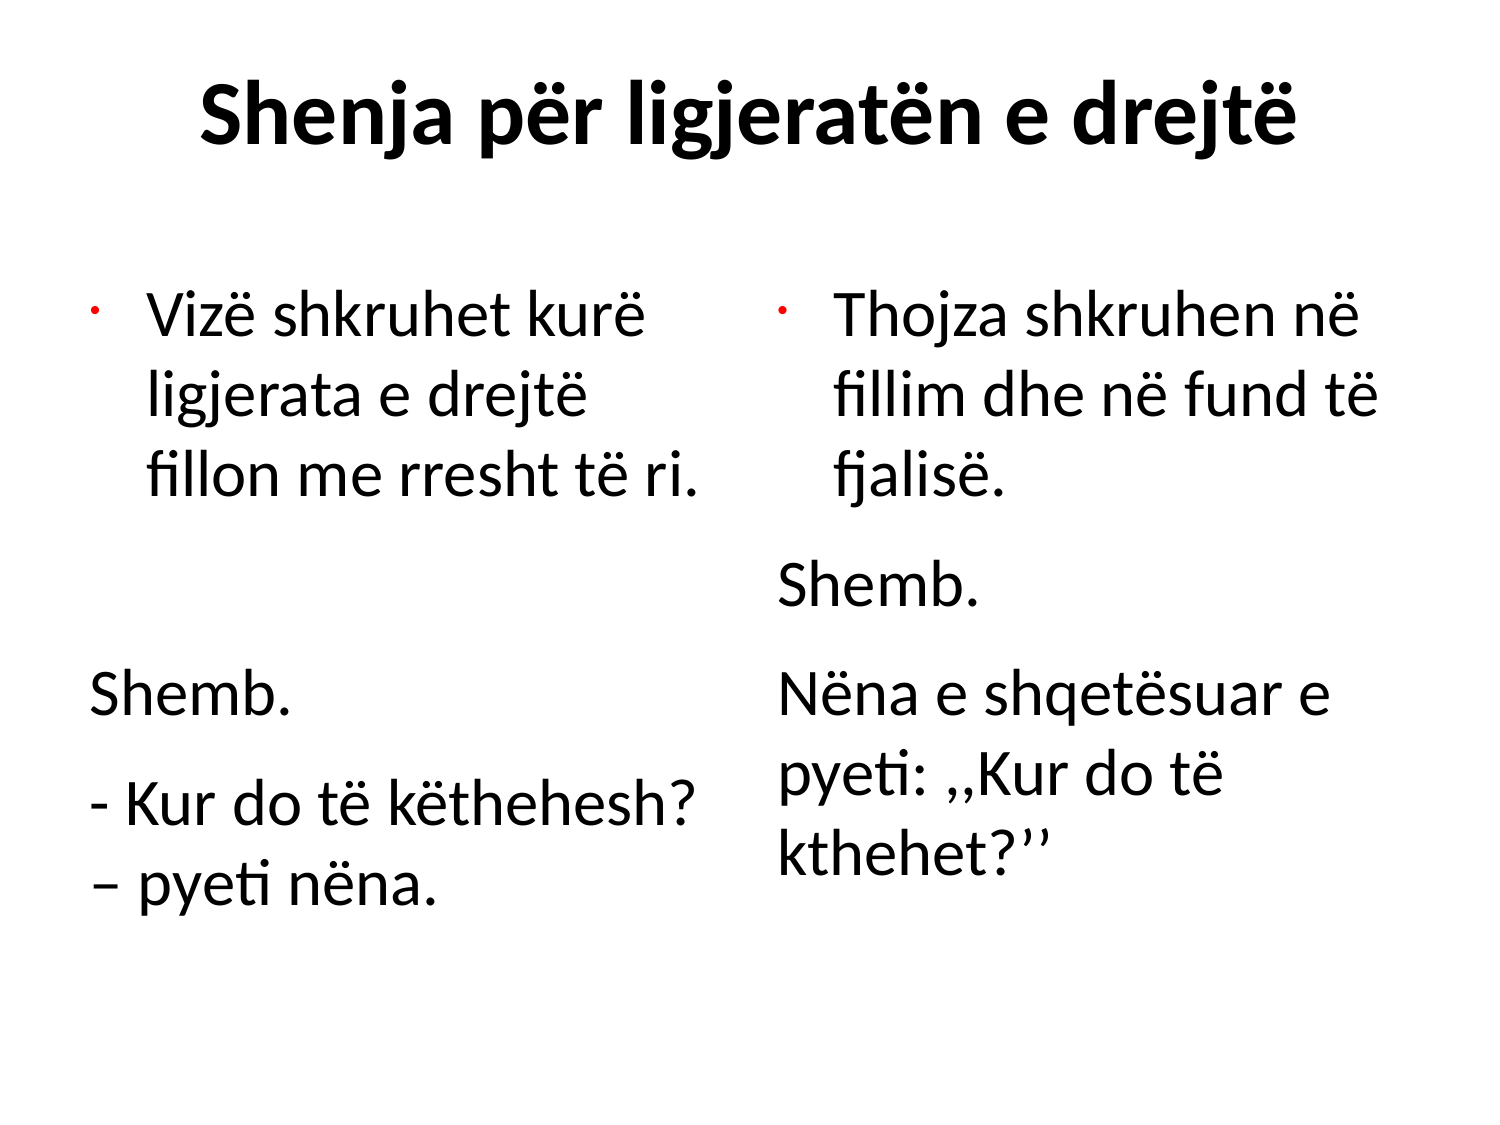

# Shenja për ligjeratën e drejtë
Vizë shkruhet kurë ligjerata e drejtë fillon me rresht të ri.
Shemb.
- Kur do të këthehesh? – pyeti nëna.
Thojza shkruhen në fillim dhe në fund të fjalisë.
Shemb.
Nëna e shqetësuar e pyeti: ,,Kur do të kthehet?’’